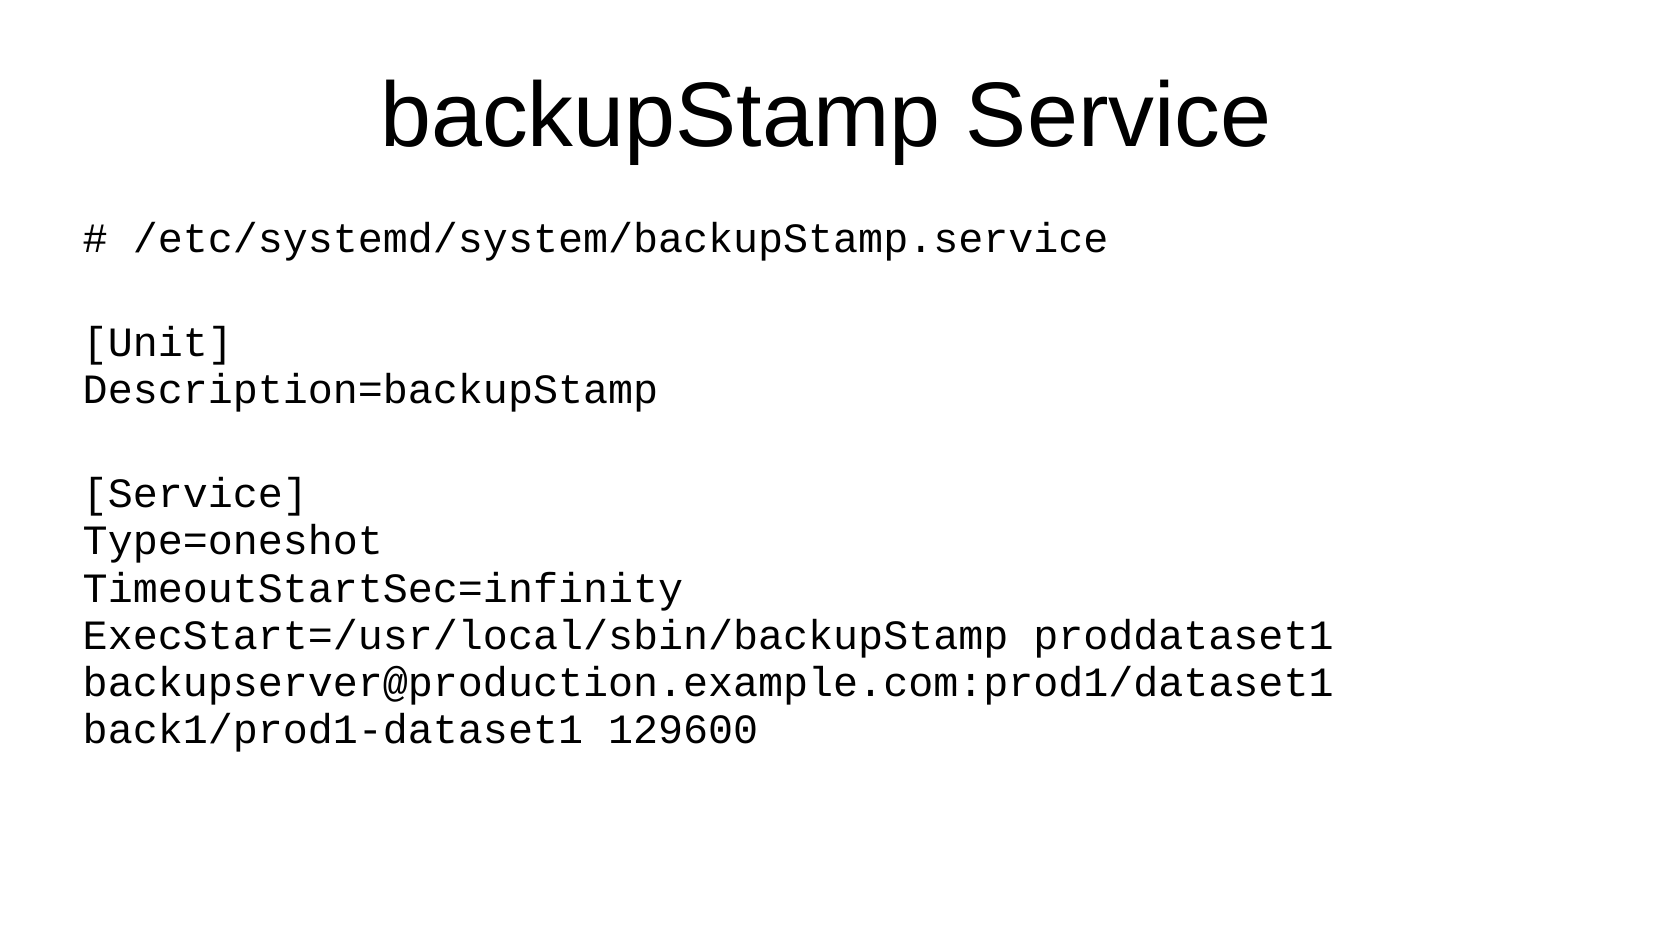

# backupStamp Service
# /etc/systemd/system/backupStamp.service
[Unit]
Description=backupStamp
[Service]
Type=oneshot
TimeoutStartSec=infinity
ExecStart=/usr/local/sbin/backupStamp proddataset1 backupserver@production.example.com:prod1/dataset1 back1/prod1-dataset1 129600